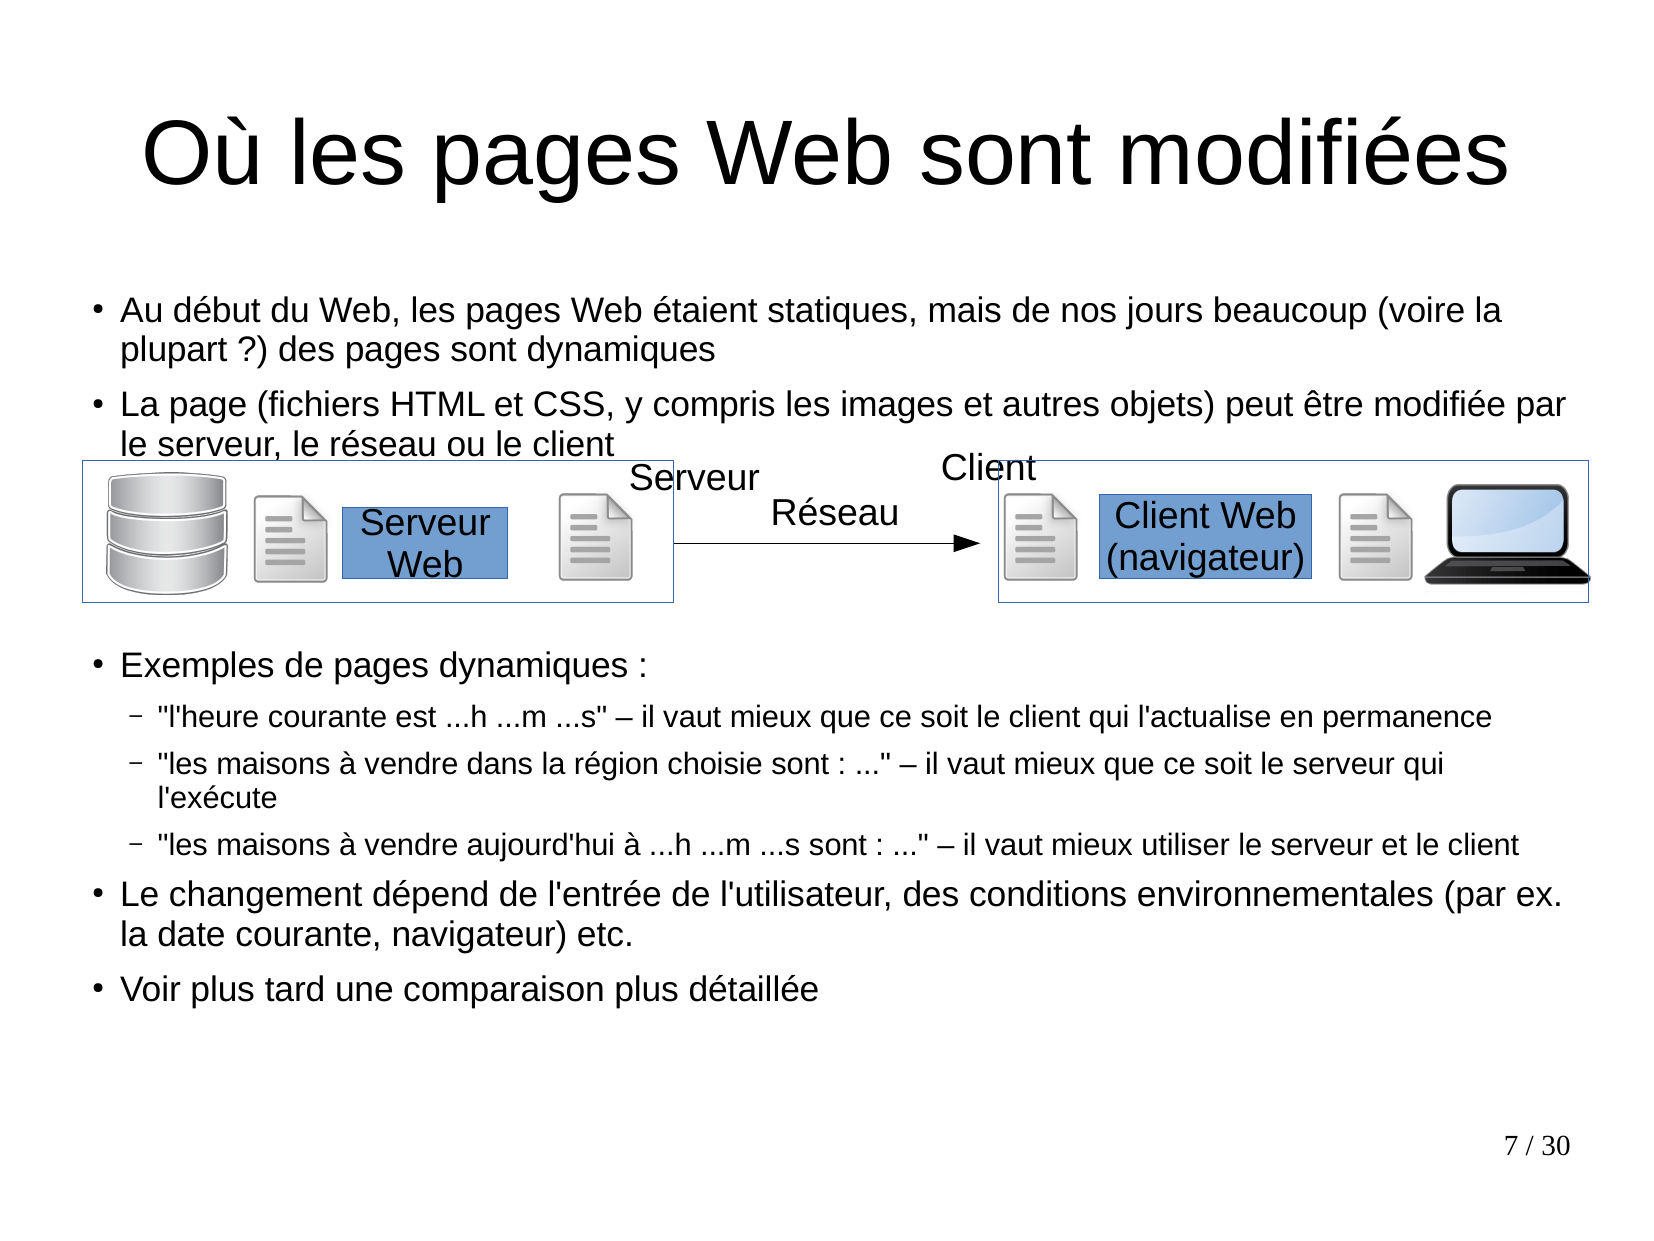

# Où les pages Web sont modifiées
Au début du Web, les pages Web étaient statiques, mais de nos jours beaucoup (voire la plupart ?) des pages sont dynamiques
La page (fichiers HTML et CSS, y compris les images et autres objets) peut être modifiée par le serveur, le réseau ou le client
Exemples de pages dynamiques :
"l'heure courante est ...h ...m ...s" – il vaut mieux que ce soit le client qui l'actualise en permanence
"les maisons à vendre dans la région choisie sont : ..." – il vaut mieux que ce soit le serveur qui l'exécute
"les maisons à vendre aujourd'hui à ...h ...m ...s sont : ..." – il vaut mieux utiliser le serveur et le client
Le changement dépend de l'entrée de l'utilisateur, des conditions environnementales (par ex. la date courante, navigateur) etc.
Voir plus tard une comparaison plus détaillée
Client
Serveur
Réseau
Client Web
(navigateur)
Serveur
Web
7